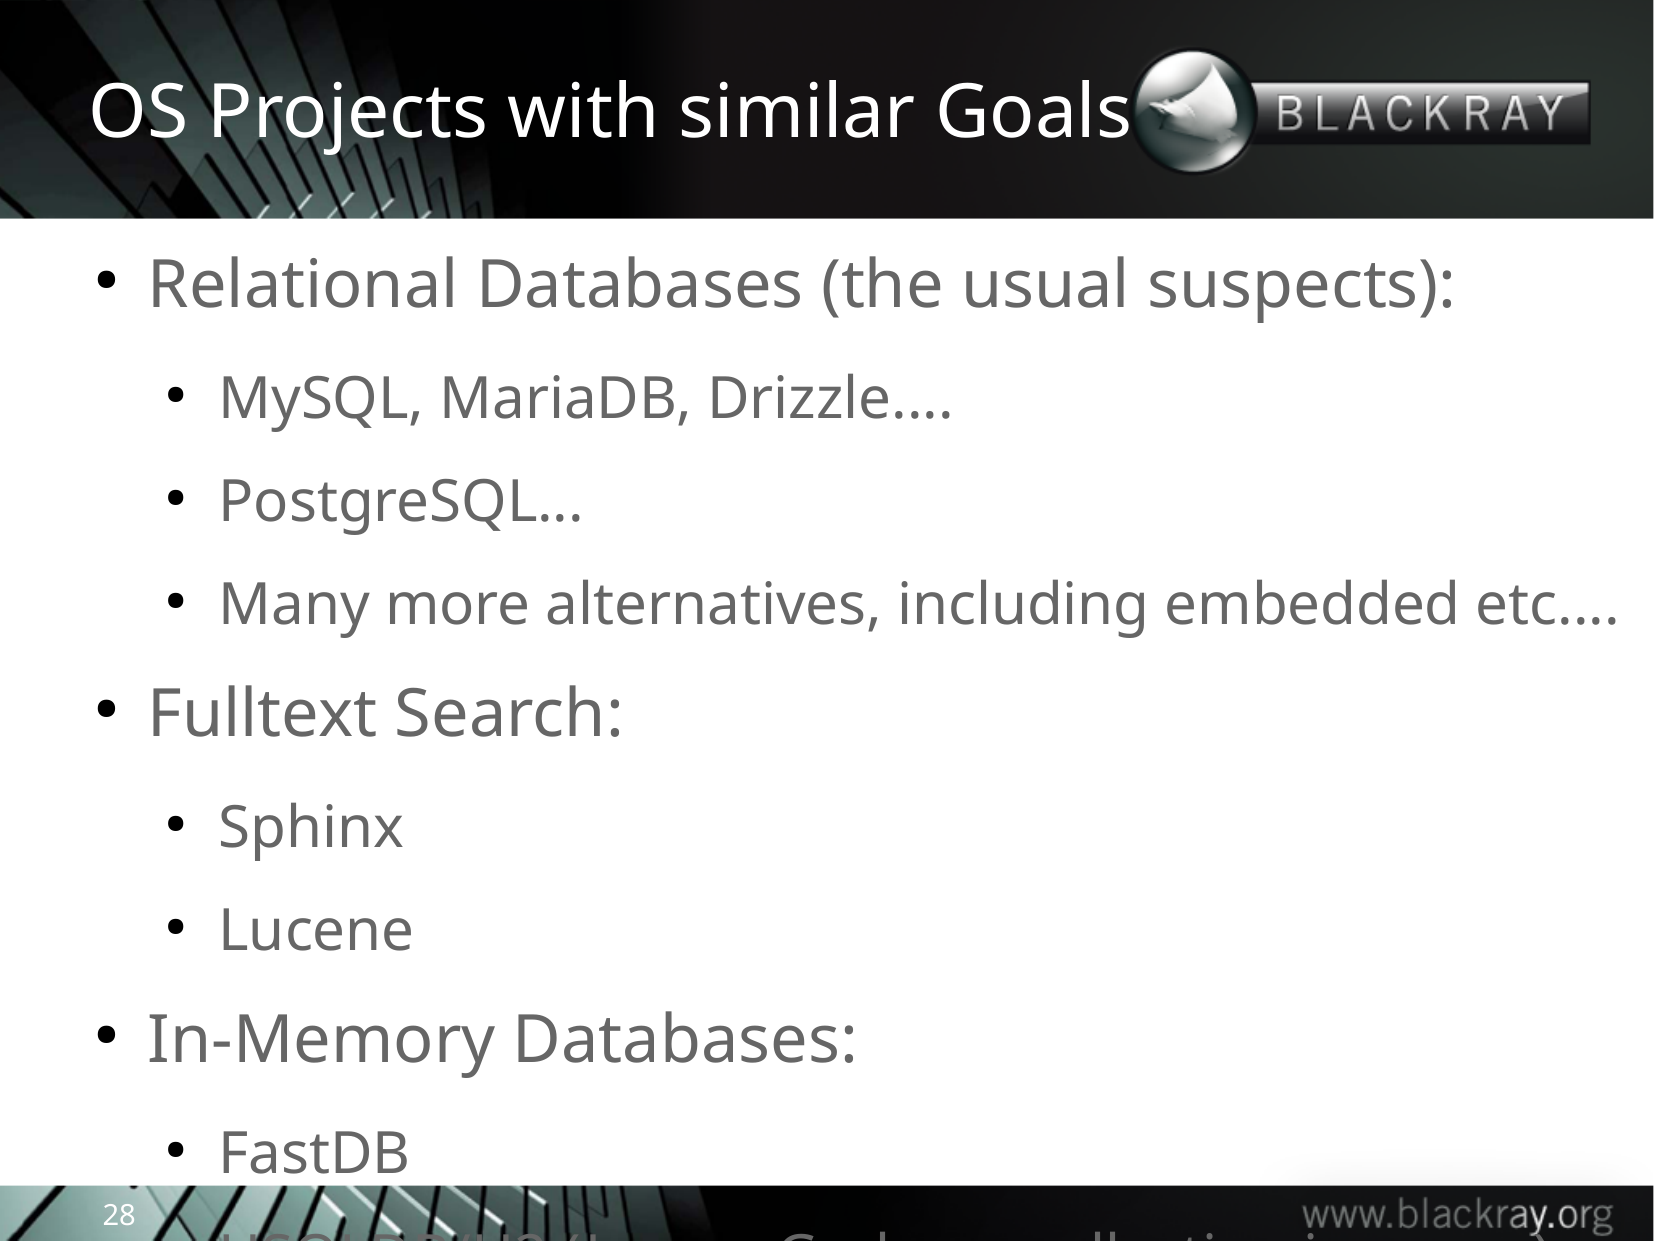

# OS Projects with similar Goals
Relational Databases (the usual suspects):
MySQL, MariaDB, Drizzle....
PostgreSQL...
Many more alternatives, including embedded etc....
Fulltext Search:
Sphinx
Lucene
In-Memory Databases:
FastDB
HSQLDB/H2 (Java → Garbage collection issues....)